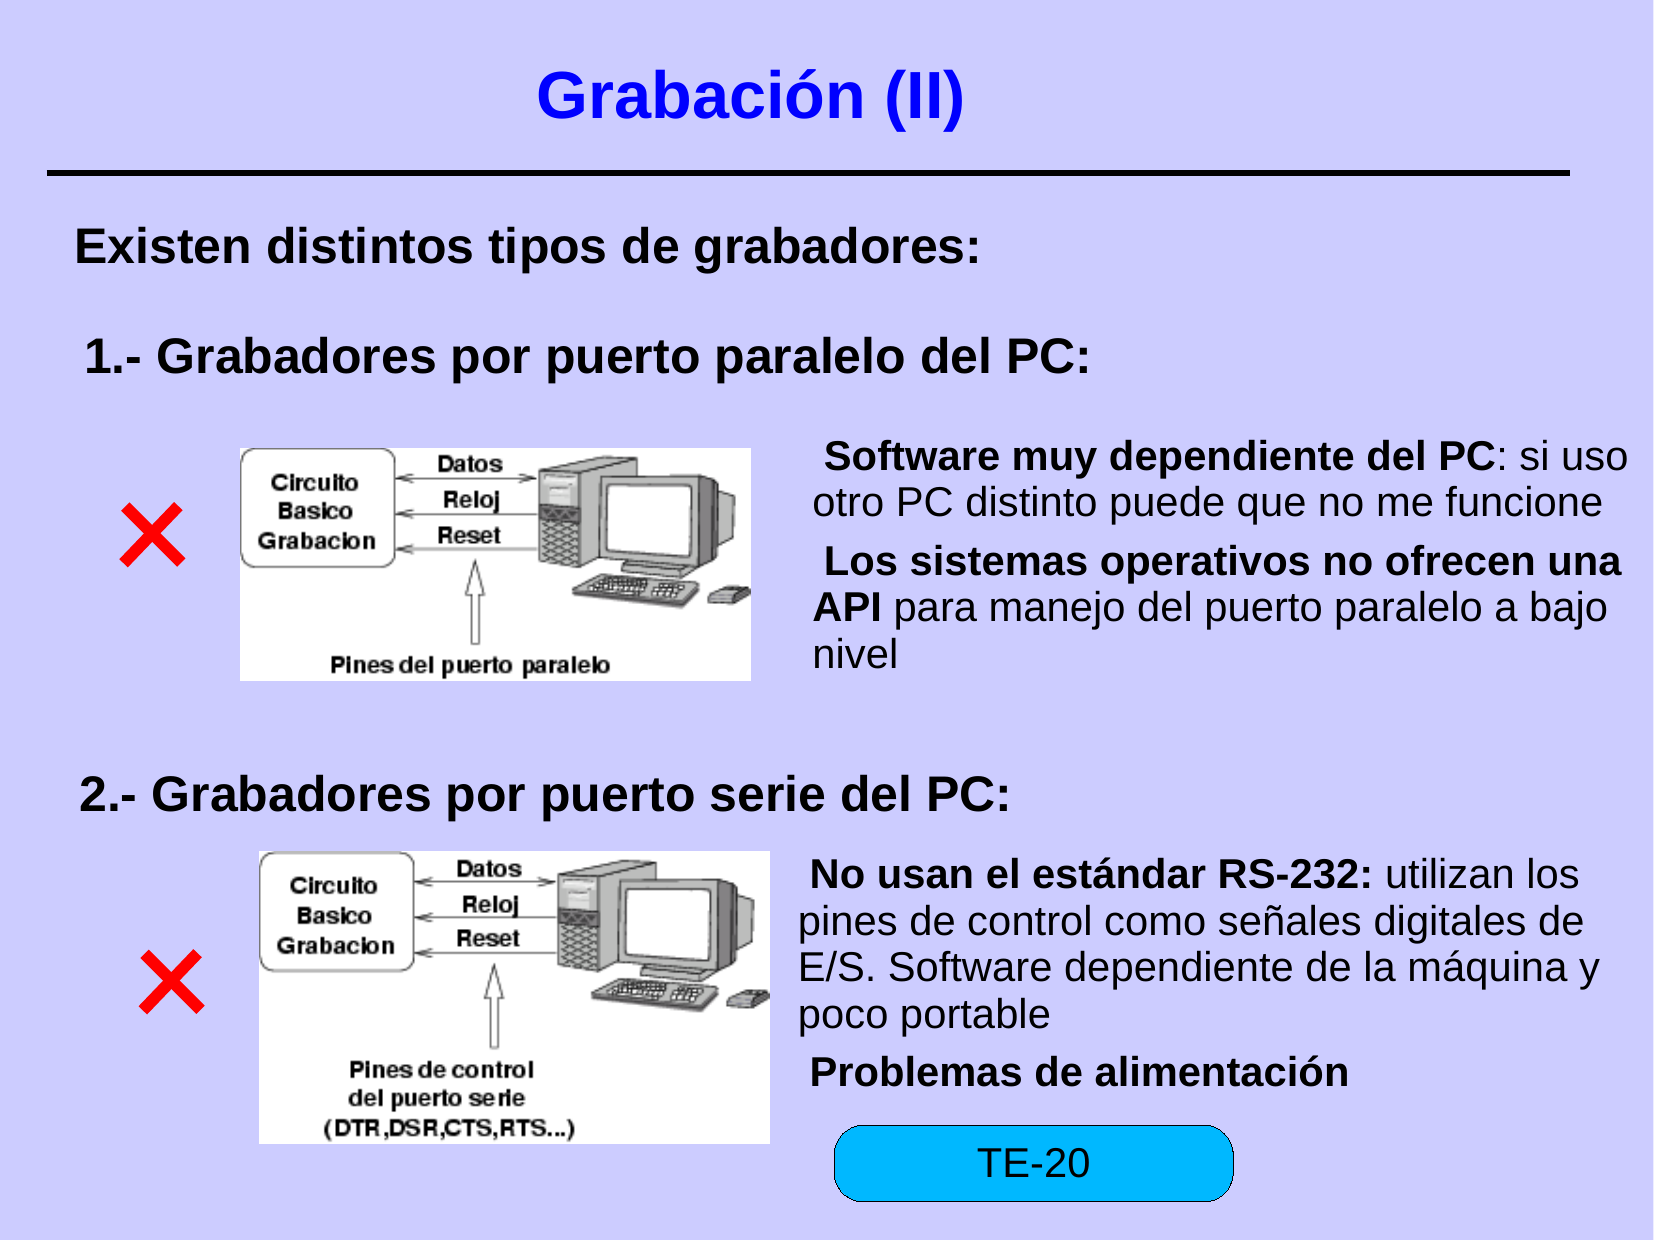

# Grabación (II)
 Existen distintos tipos de grabadores:
 1.- Grabadores por puerto paralelo del PC:
 Software muy dependiente del PC: si uso otro PC distinto puede que no me funcione
 Los sistemas operativos no ofrecen una API para manejo del puerto paralelo a bajo nivel
 2.- Grabadores por puerto serie del PC:
 No usan el estándar RS-232: utilizan los pines de control como señales digitales de E/S. Software dependiente de la máquina y poco portable
 Problemas de alimentación
TE-20